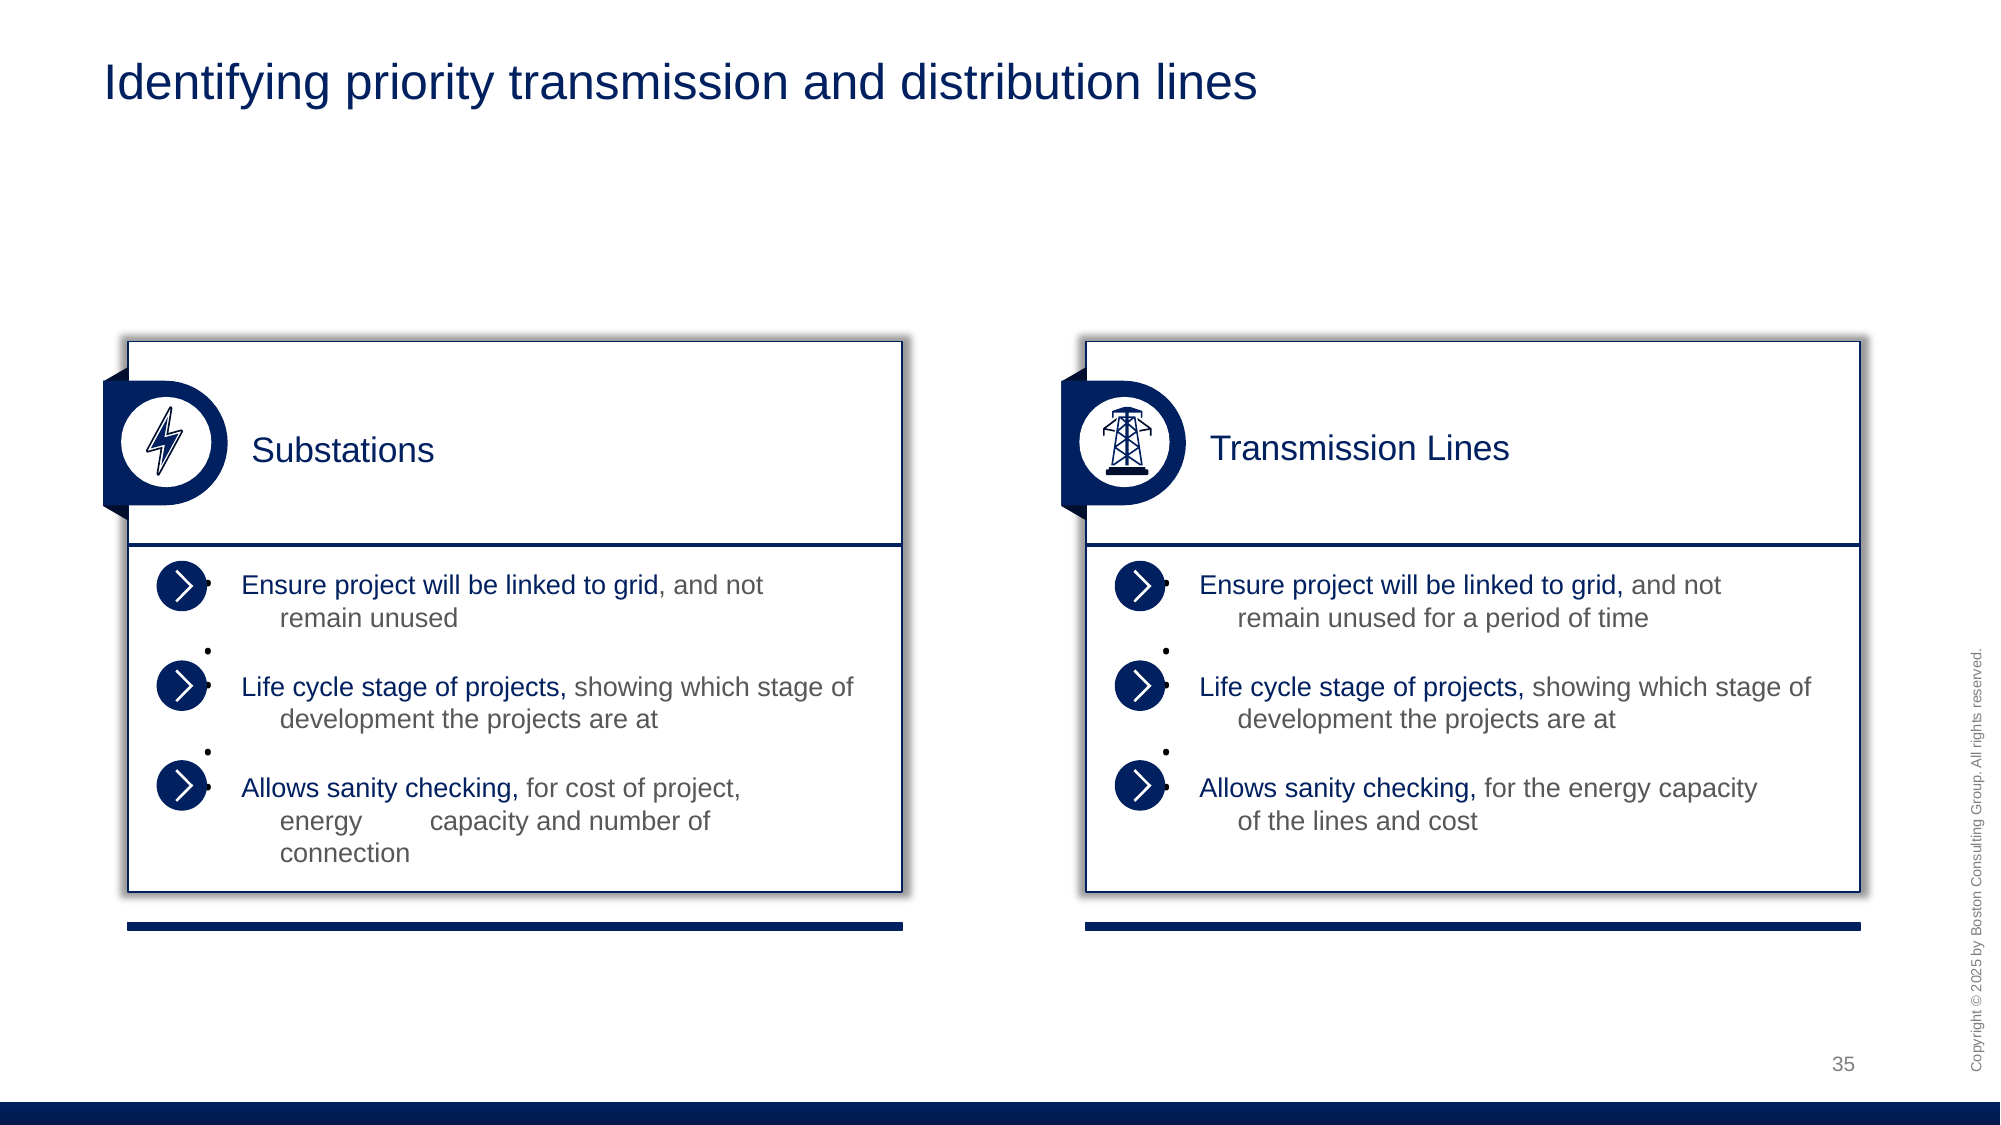

# Identifying priority transmission and distribution lines
Transmission Lines
Substations
Ensure project will be linked to grid, and not 	remain unused
Life cycle stage of projects, showing which stage of development the projects are at
Allows sanity checking, for cost of project, energy 	capacity and number of connection
Ensure project will be linked to grid, and not remain unused for a period of time
Life cycle stage of projects, showing which stage of development the projects are at
Allows sanity checking, for the energy capacity of the lines and cost